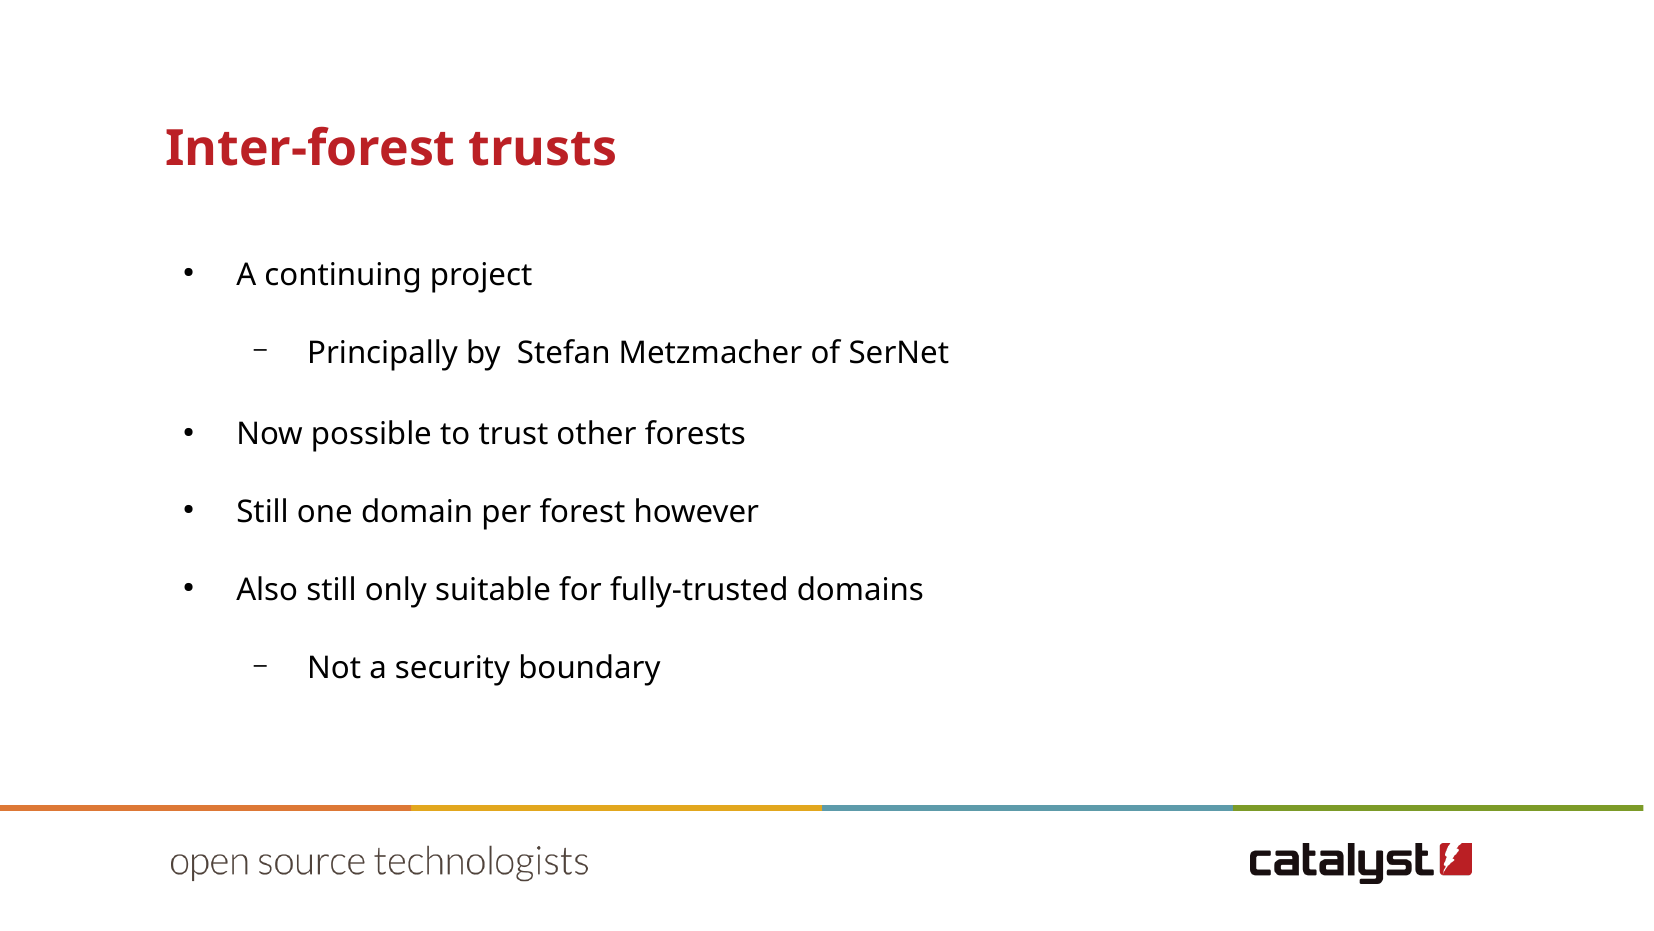

# Inter-forest trusts
A continuing project
Principally by Stefan Metzmacher of SerNet
Now possible to trust other forests
Still one domain per forest however
Also still only suitable for fully-trusted domains
Not a security boundary